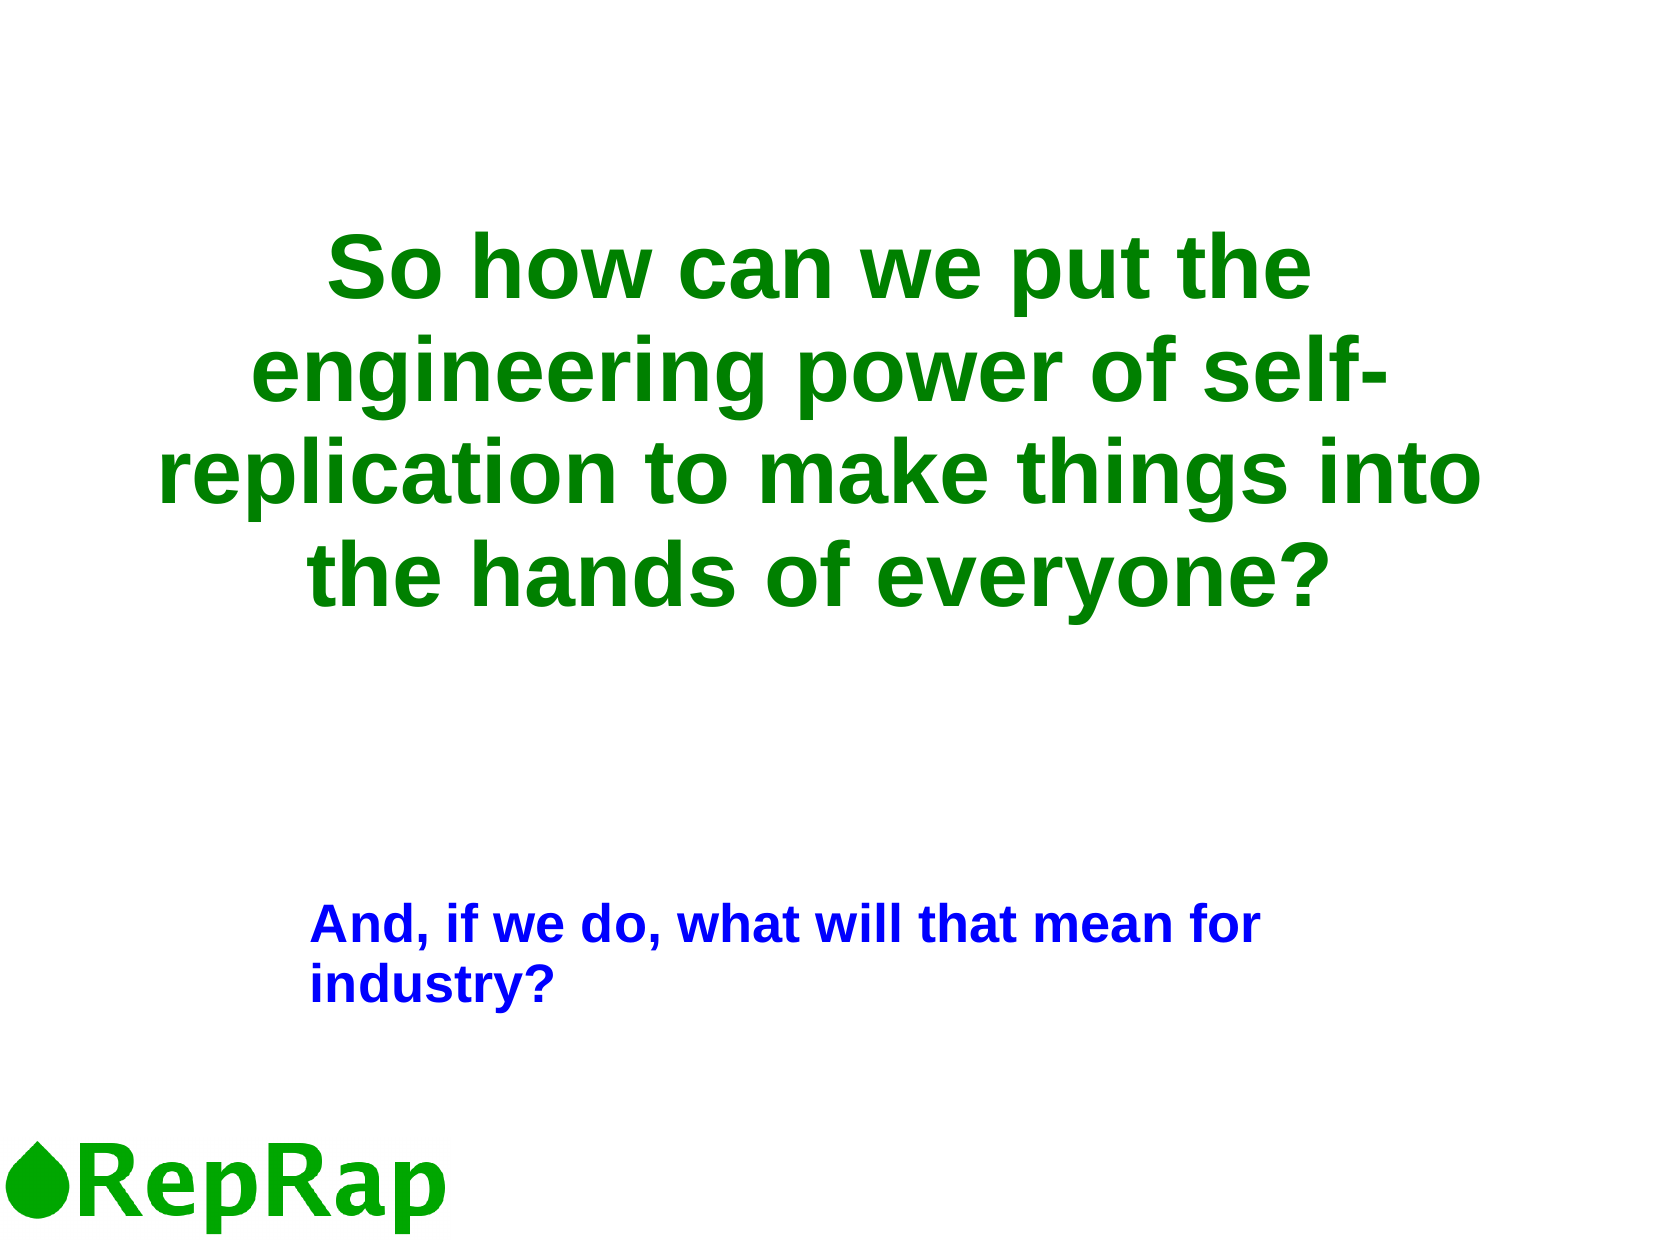

# So how can we put the engineering power of self-replication to make things into the hands of everyone?
And, if we do, what will that mean for industry?